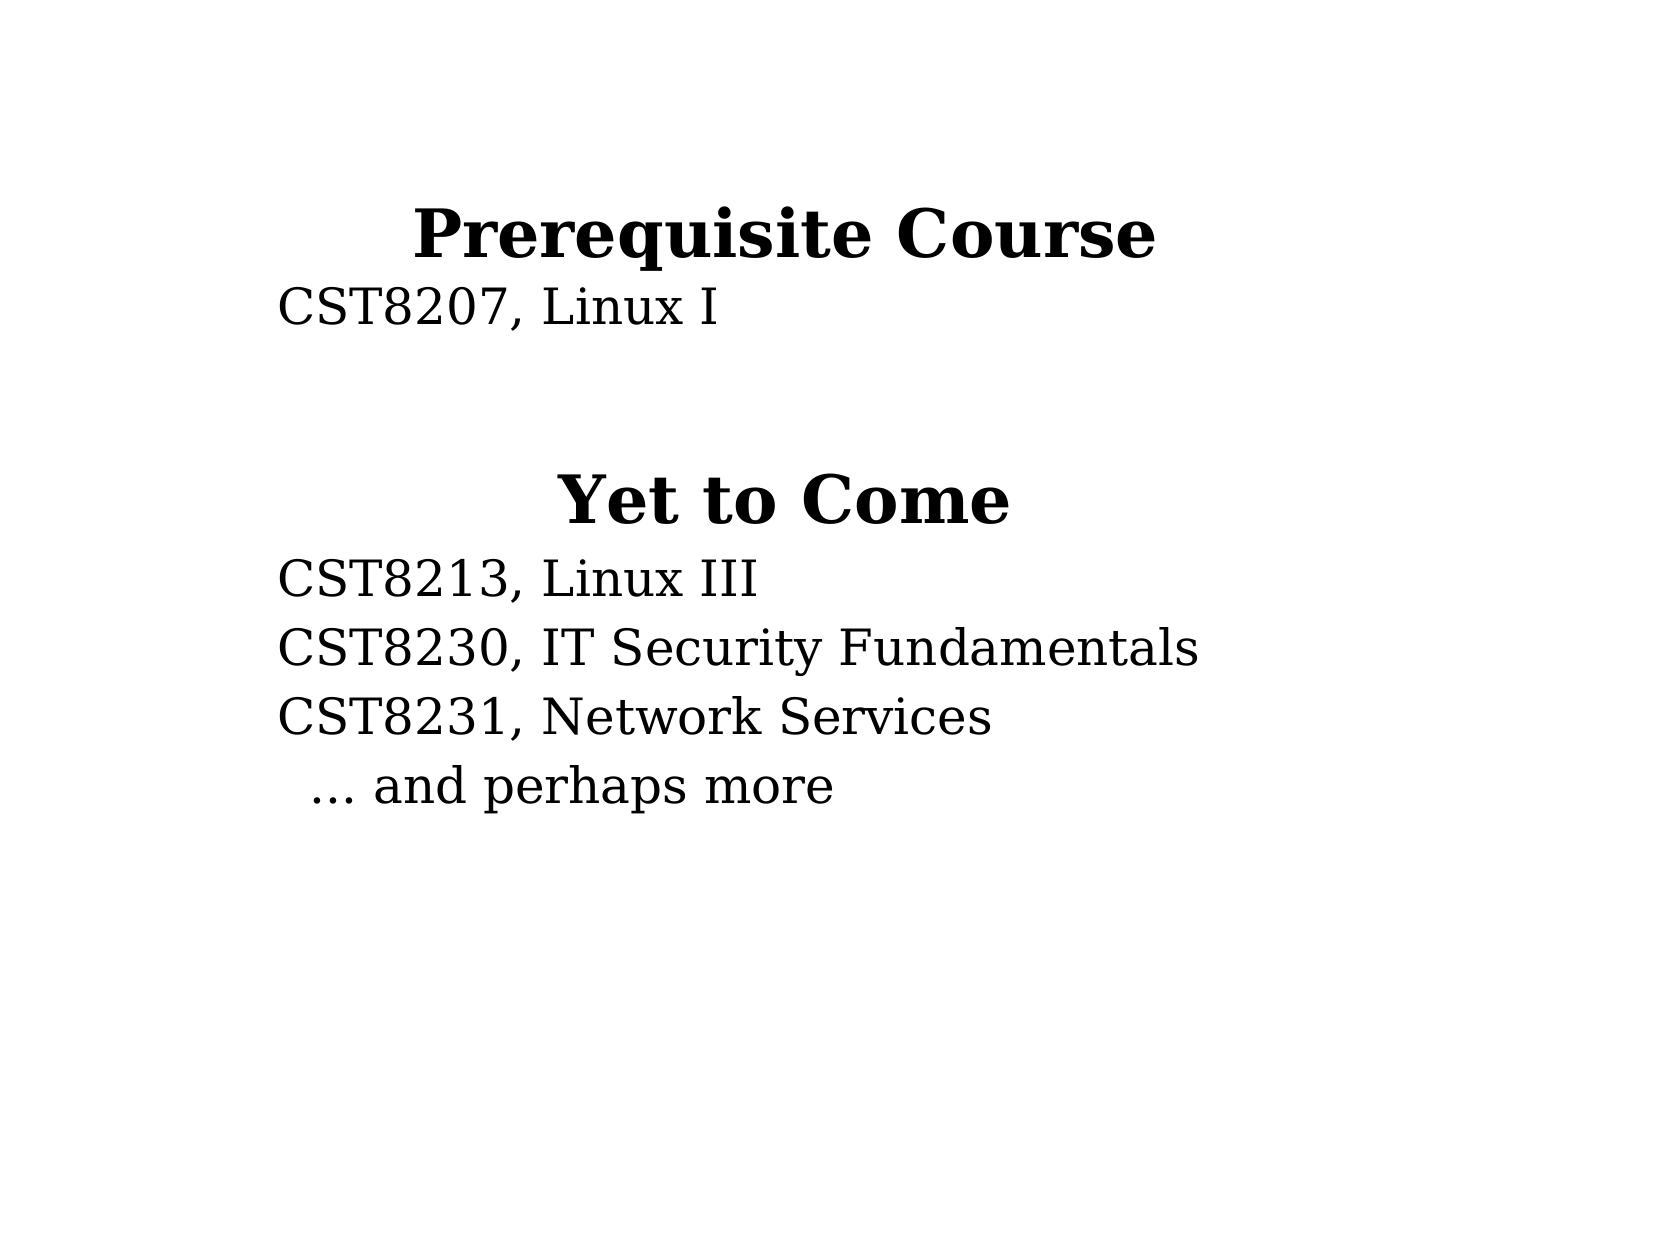

Prerequisite Course
CST8207, Linux I
Yet to Come
CST8213, Linux III
CST8230, IT Security Fundamentals
CST8231, Network Services
 ... and perhaps more